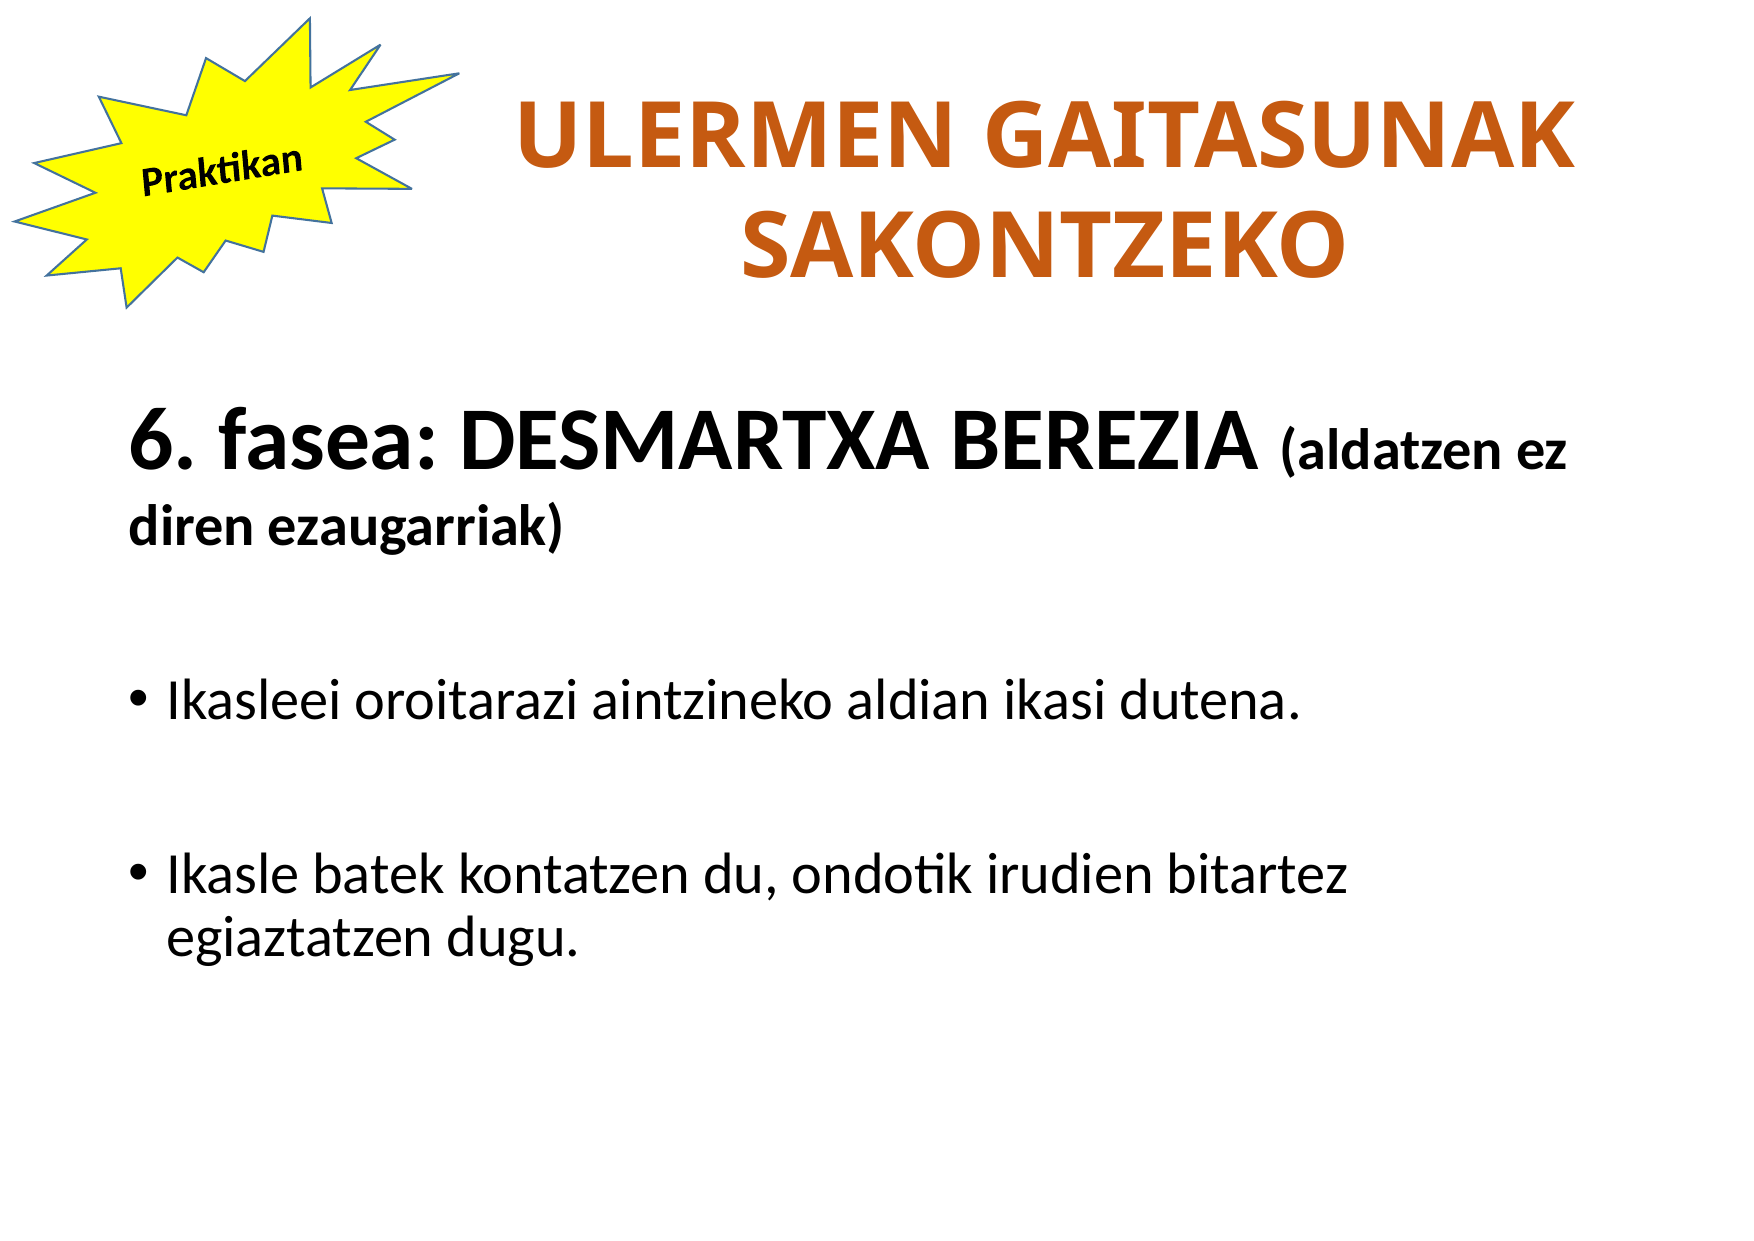

Praktikan
ULERMEN GAITASUNAK SAKONTZEKO
6. fasea: DESMARTXA BEREZIA (aldatzen ez diren ezaugarriak)
Ikasleei oroitarazi aintzineko aldian ikasi dutena.
Ikasle batek kontatzen du, ondotik irudien bitartez egiaztatzen dugu.